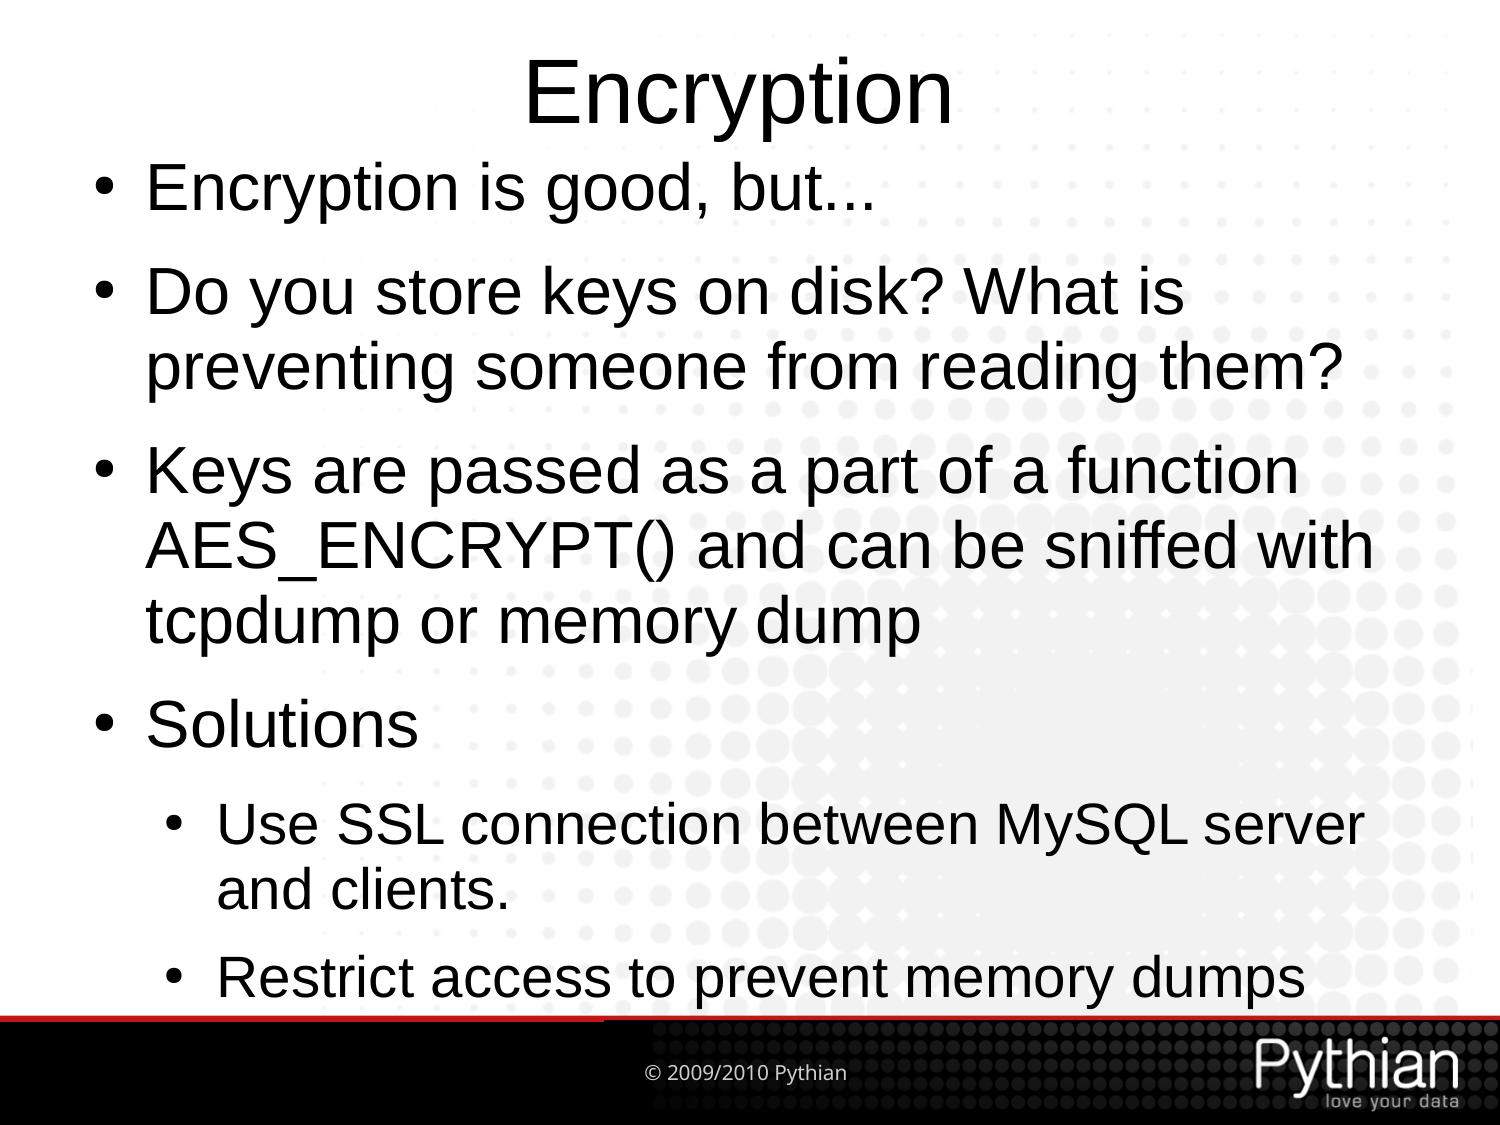

# Encryption
Encryption is good, but...
Do you store keys on disk? What is preventing someone from reading them?
Keys are passed as a part of a function AES_ENCRYPT() and can be sniffed with tcpdump or memory dump
Solutions
Use SSL connection between MySQL server and clients.
Restrict access to prevent memory dumps